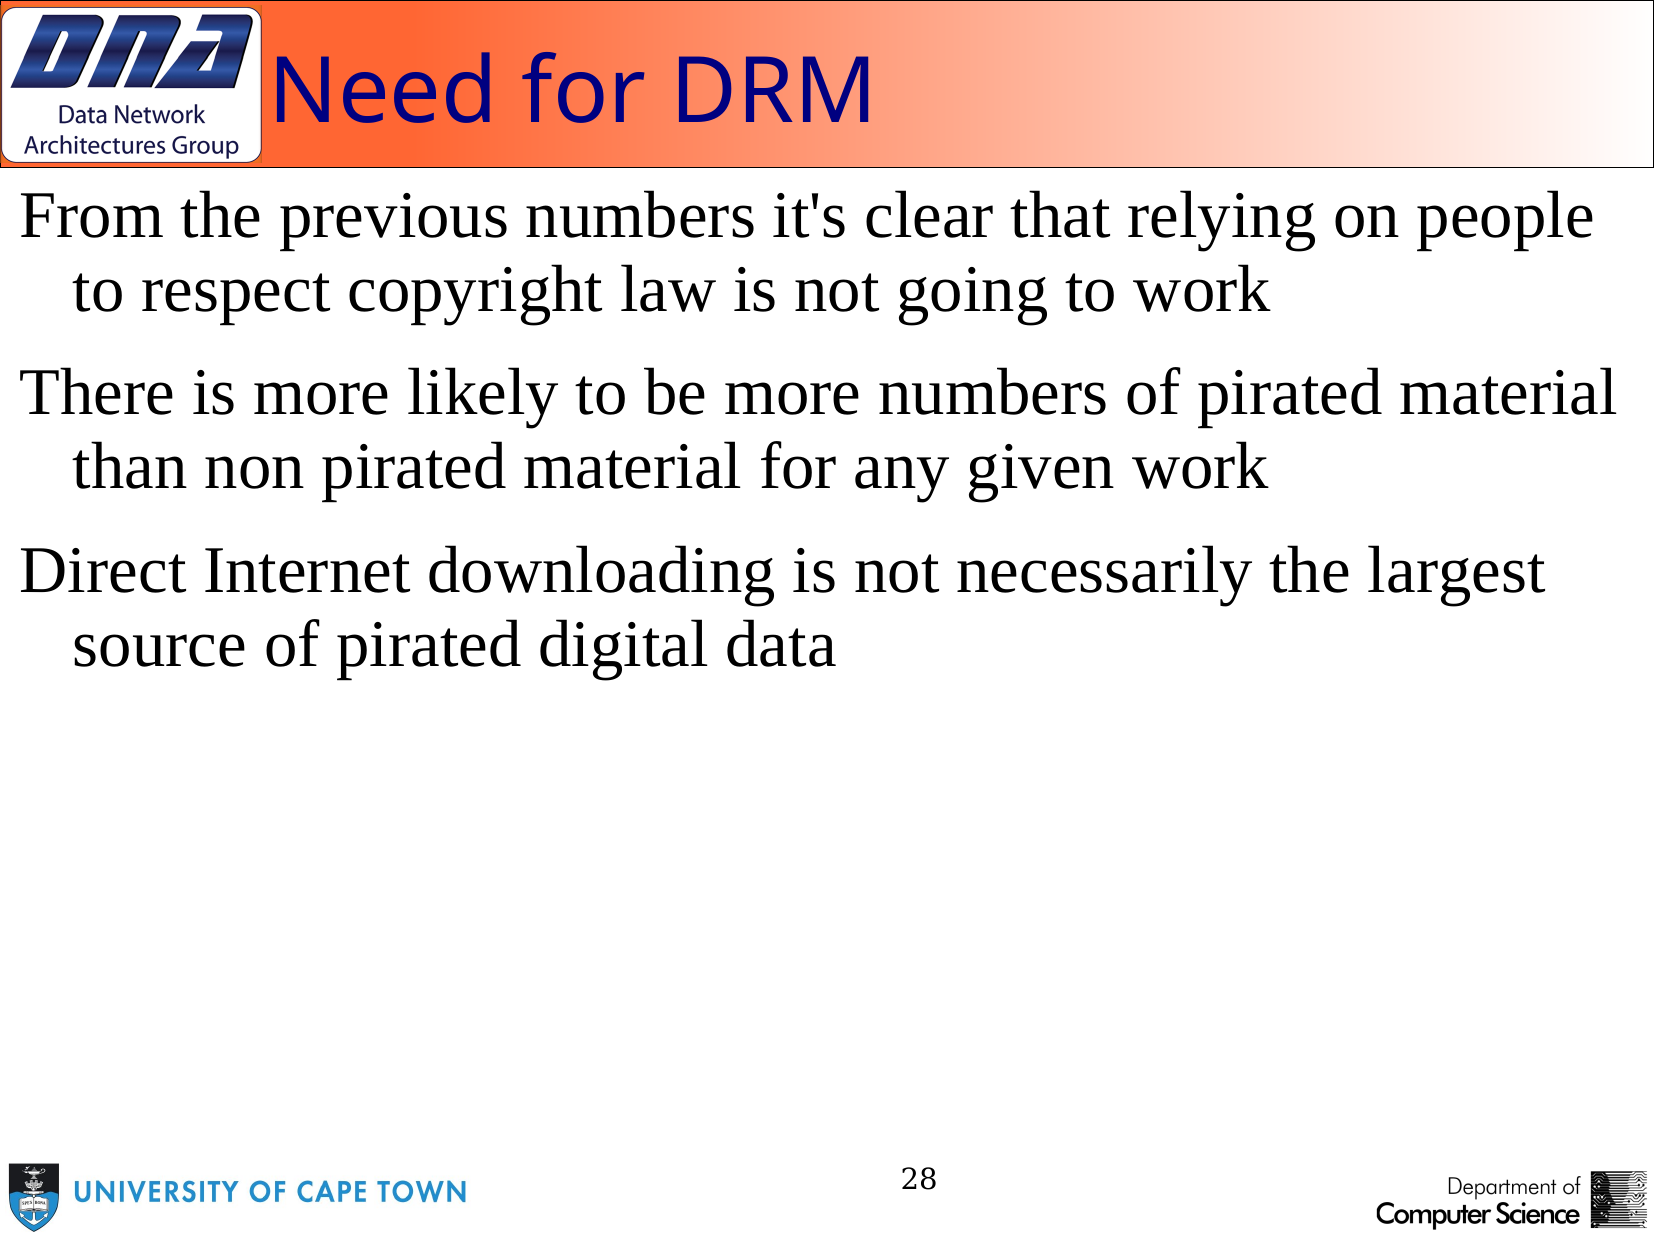

# Need for DRM
From the previous numbers it's clear that relying on people to respect copyright law is not going to work
There is more likely to be more numbers of pirated material than non pirated material for any given work
Direct Internet downloading is not necessarily the largest source of pirated digital data
28